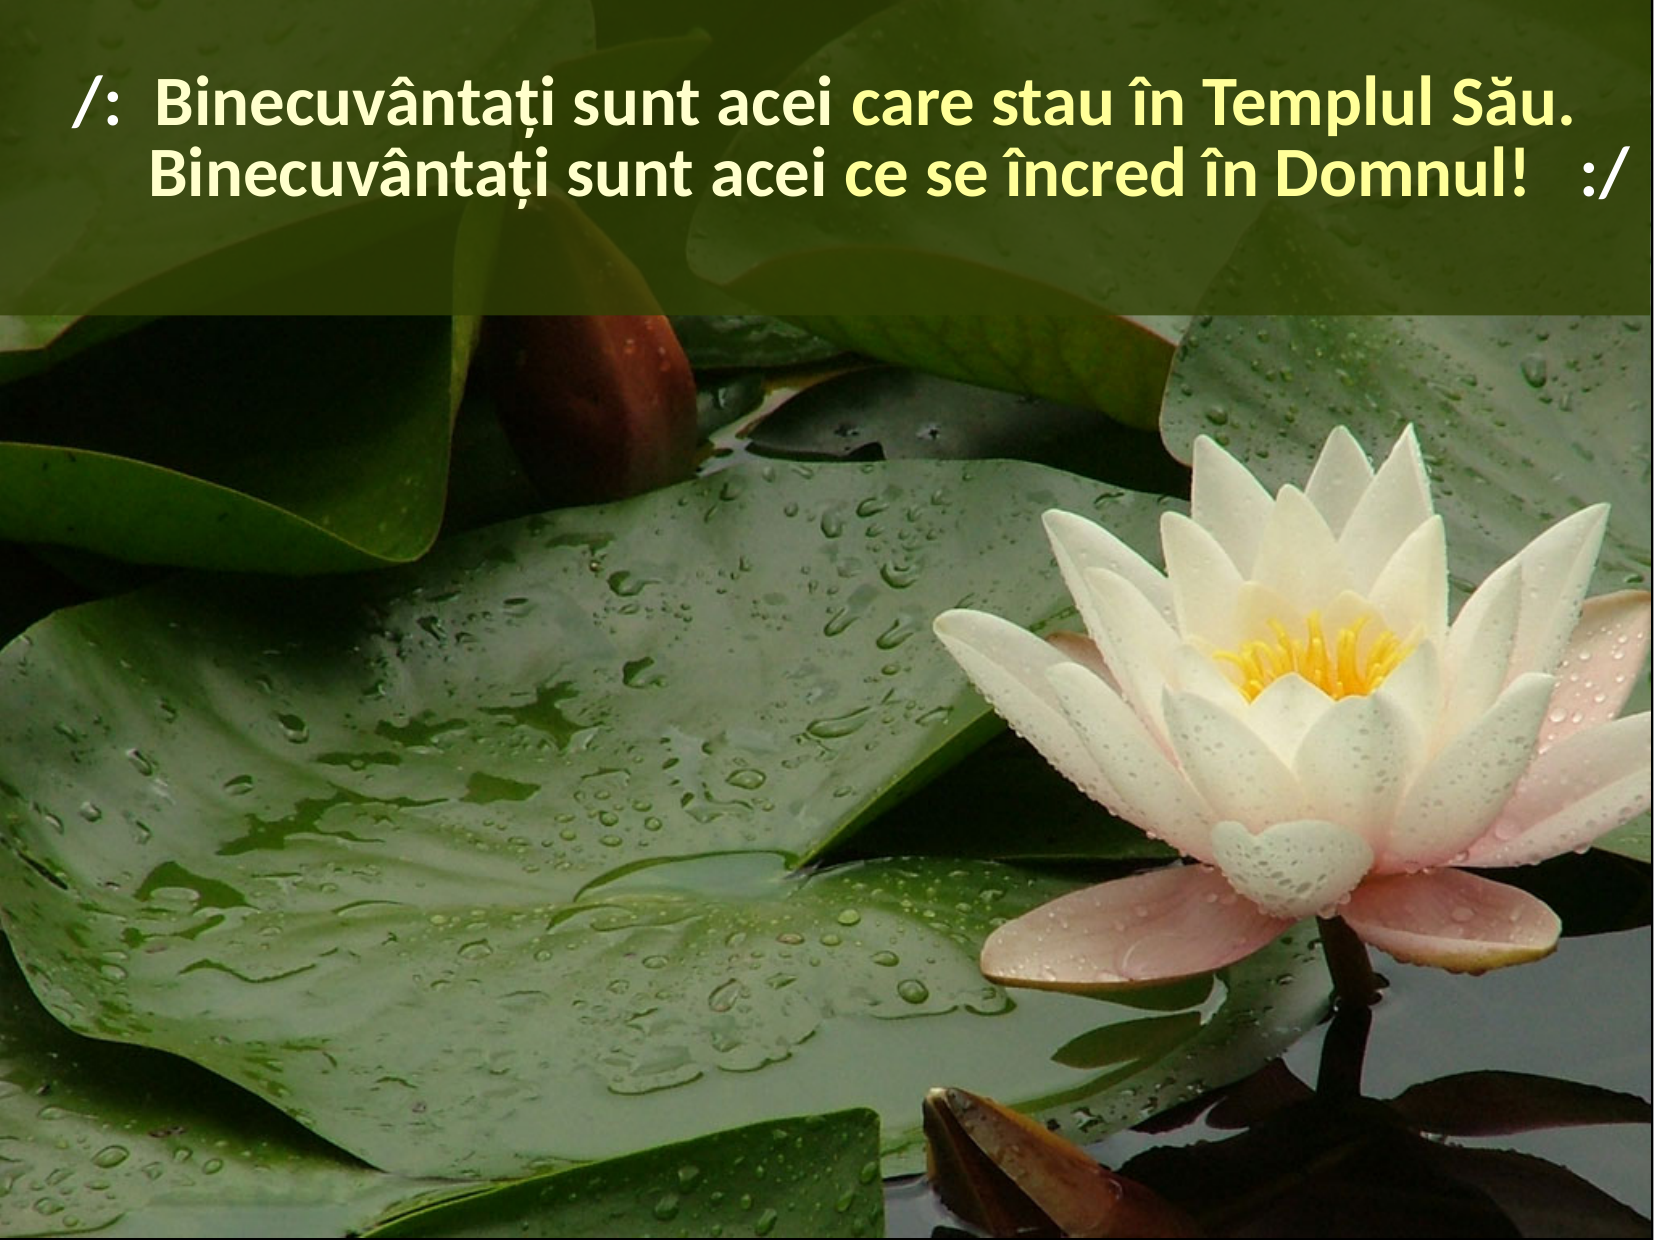

/: Binecuvântaţi sunt acei care stau în Templul Său.
 Binecuvântaţi sunt acei ce se încred în Domnul! :/